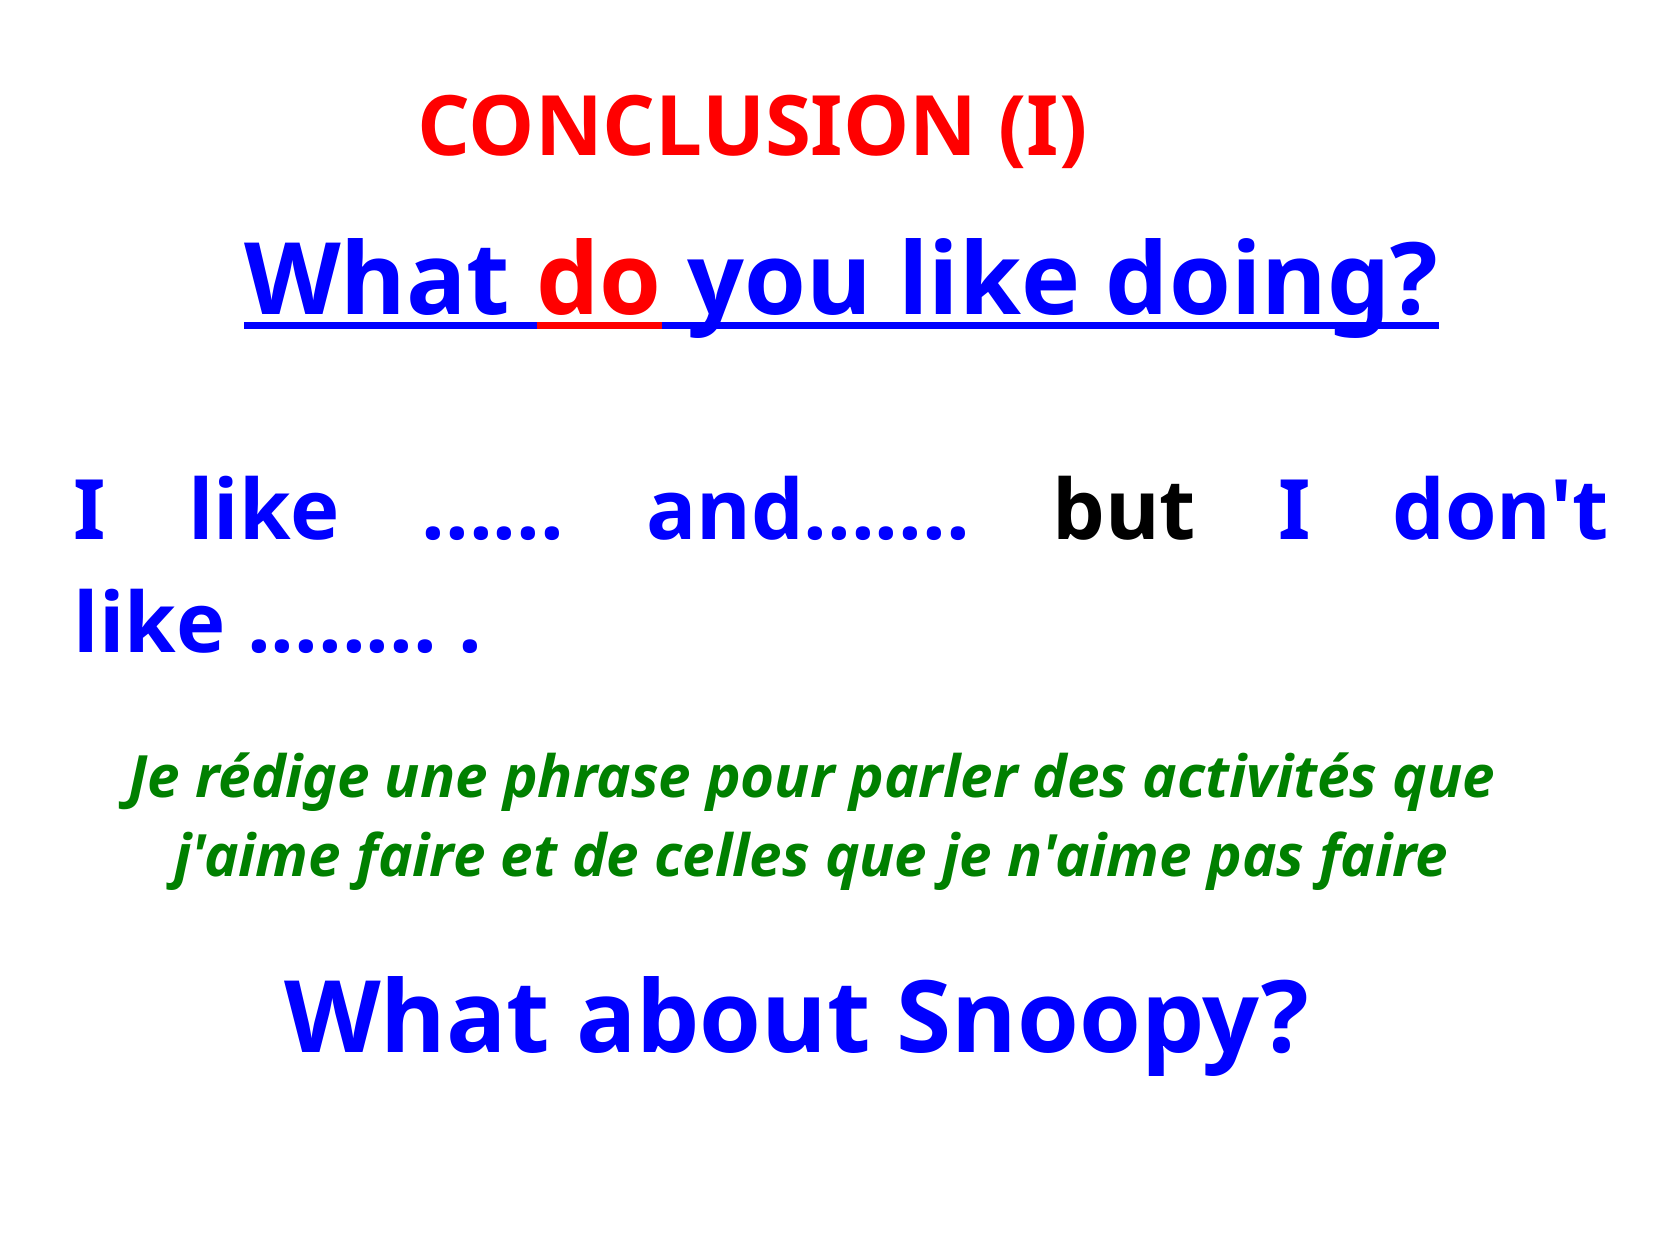

CONCLUSION (I)
What do you like doing?
I like ...... and....... but I don't like ........ .
Je rédige une phrase pour parler des activités que j'aime faire et de celles que je n'aime pas faire
What about Snoopy?